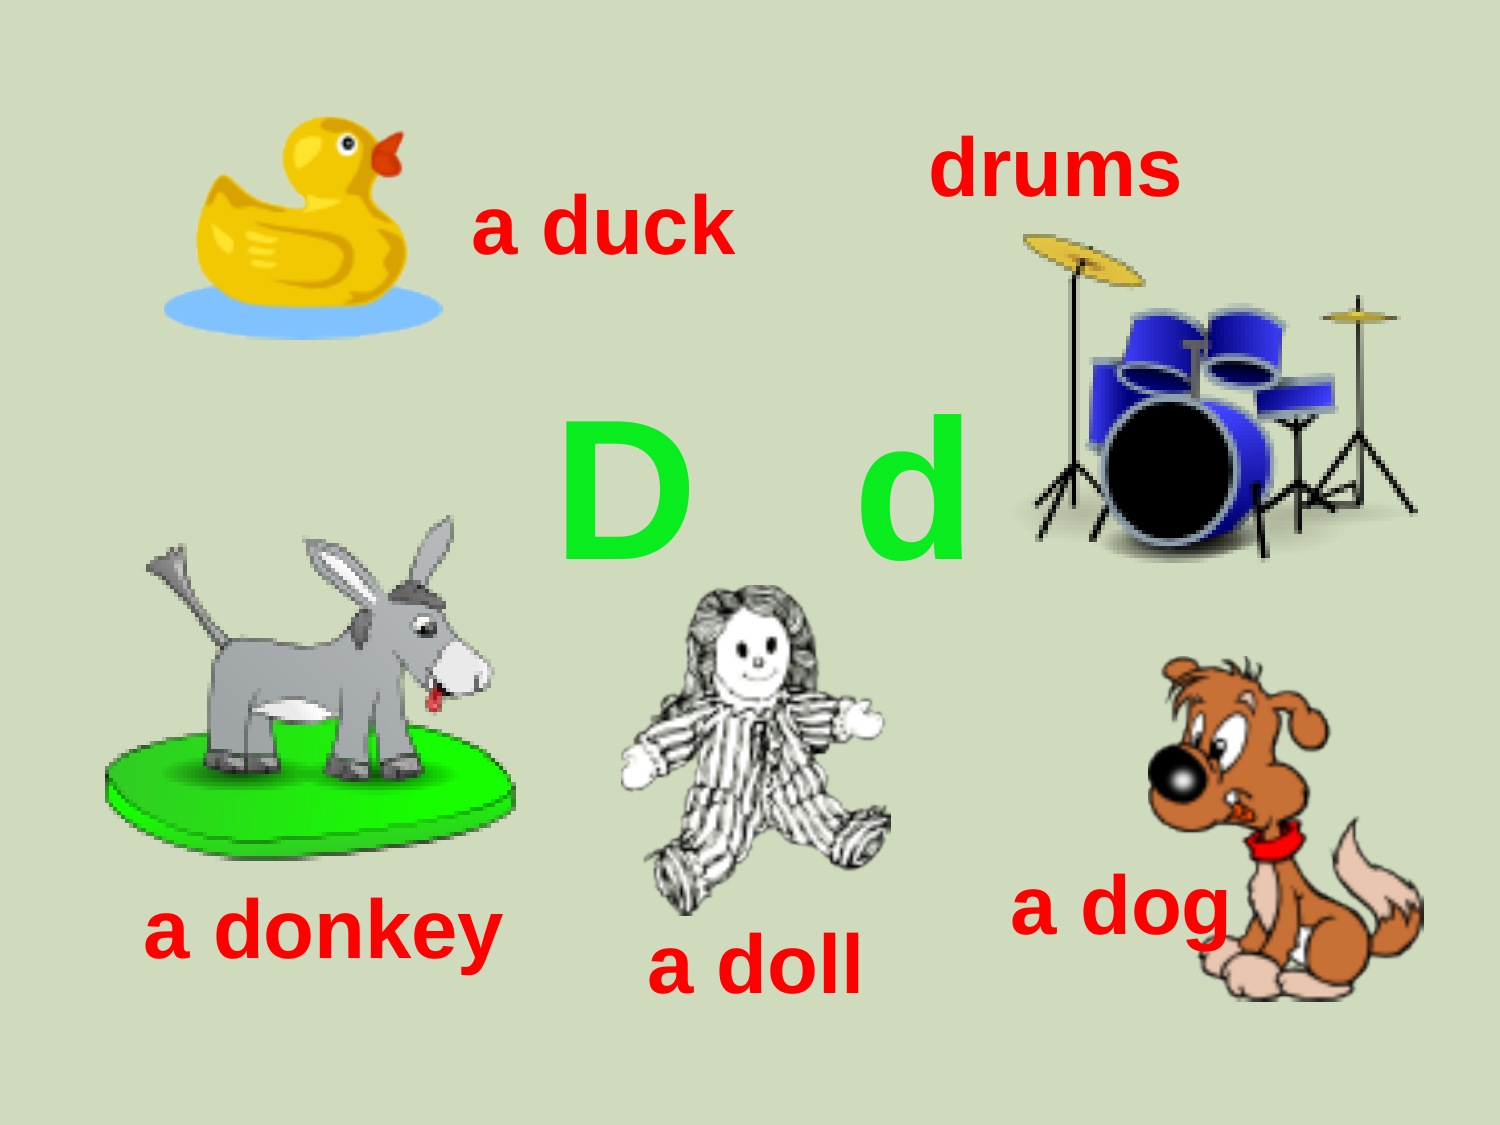

drums
a duck
D 	d
a dog
a donkey
a doll